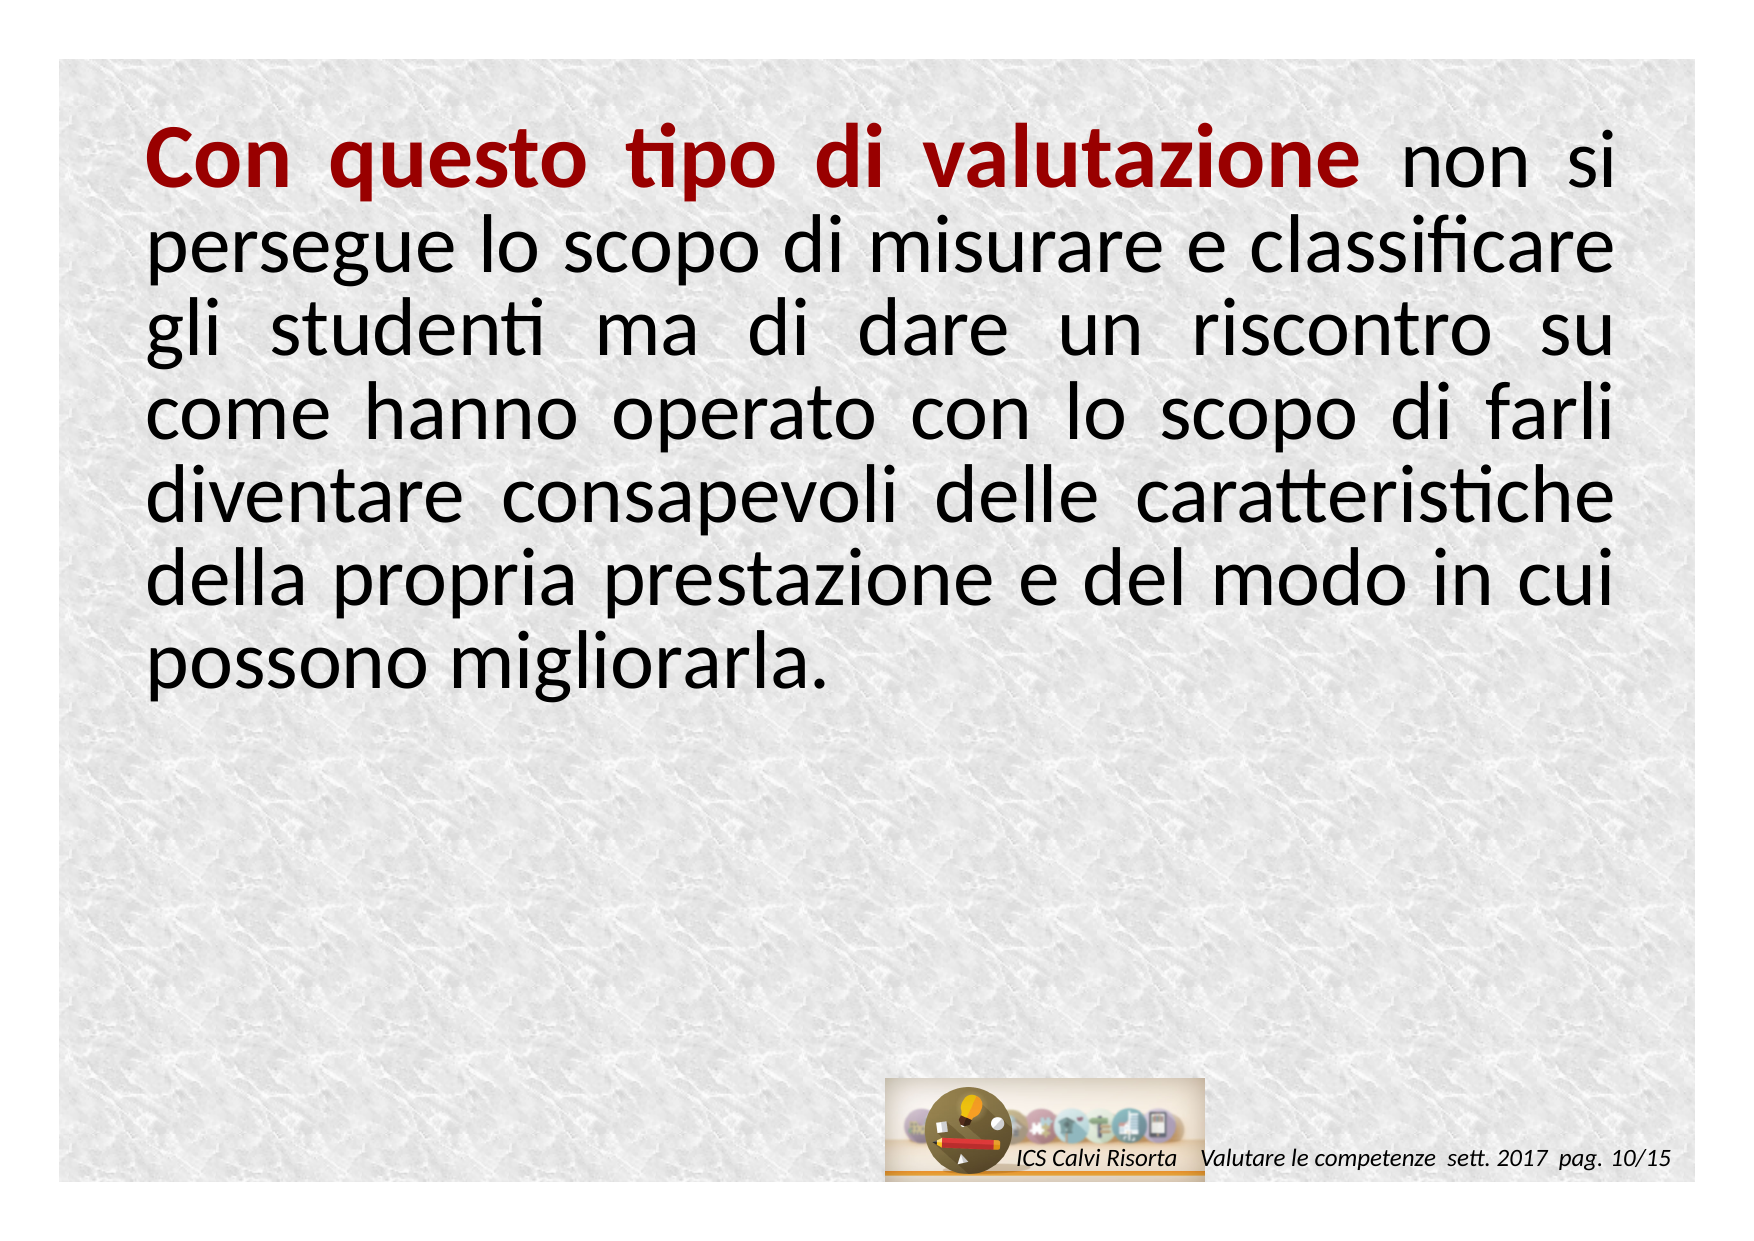

Con questo tipo di valutazione non si persegue lo scopo di misurare e classificare gli studenti ma di dare un riscontro su come hanno operato con lo scopo di farli diventare consapevoli delle caratteristiche della propria prestazione e del modo in cui possono migliorarla.
#
ICS Calvi Risorta Valutre le competenze - sett. 2017
10